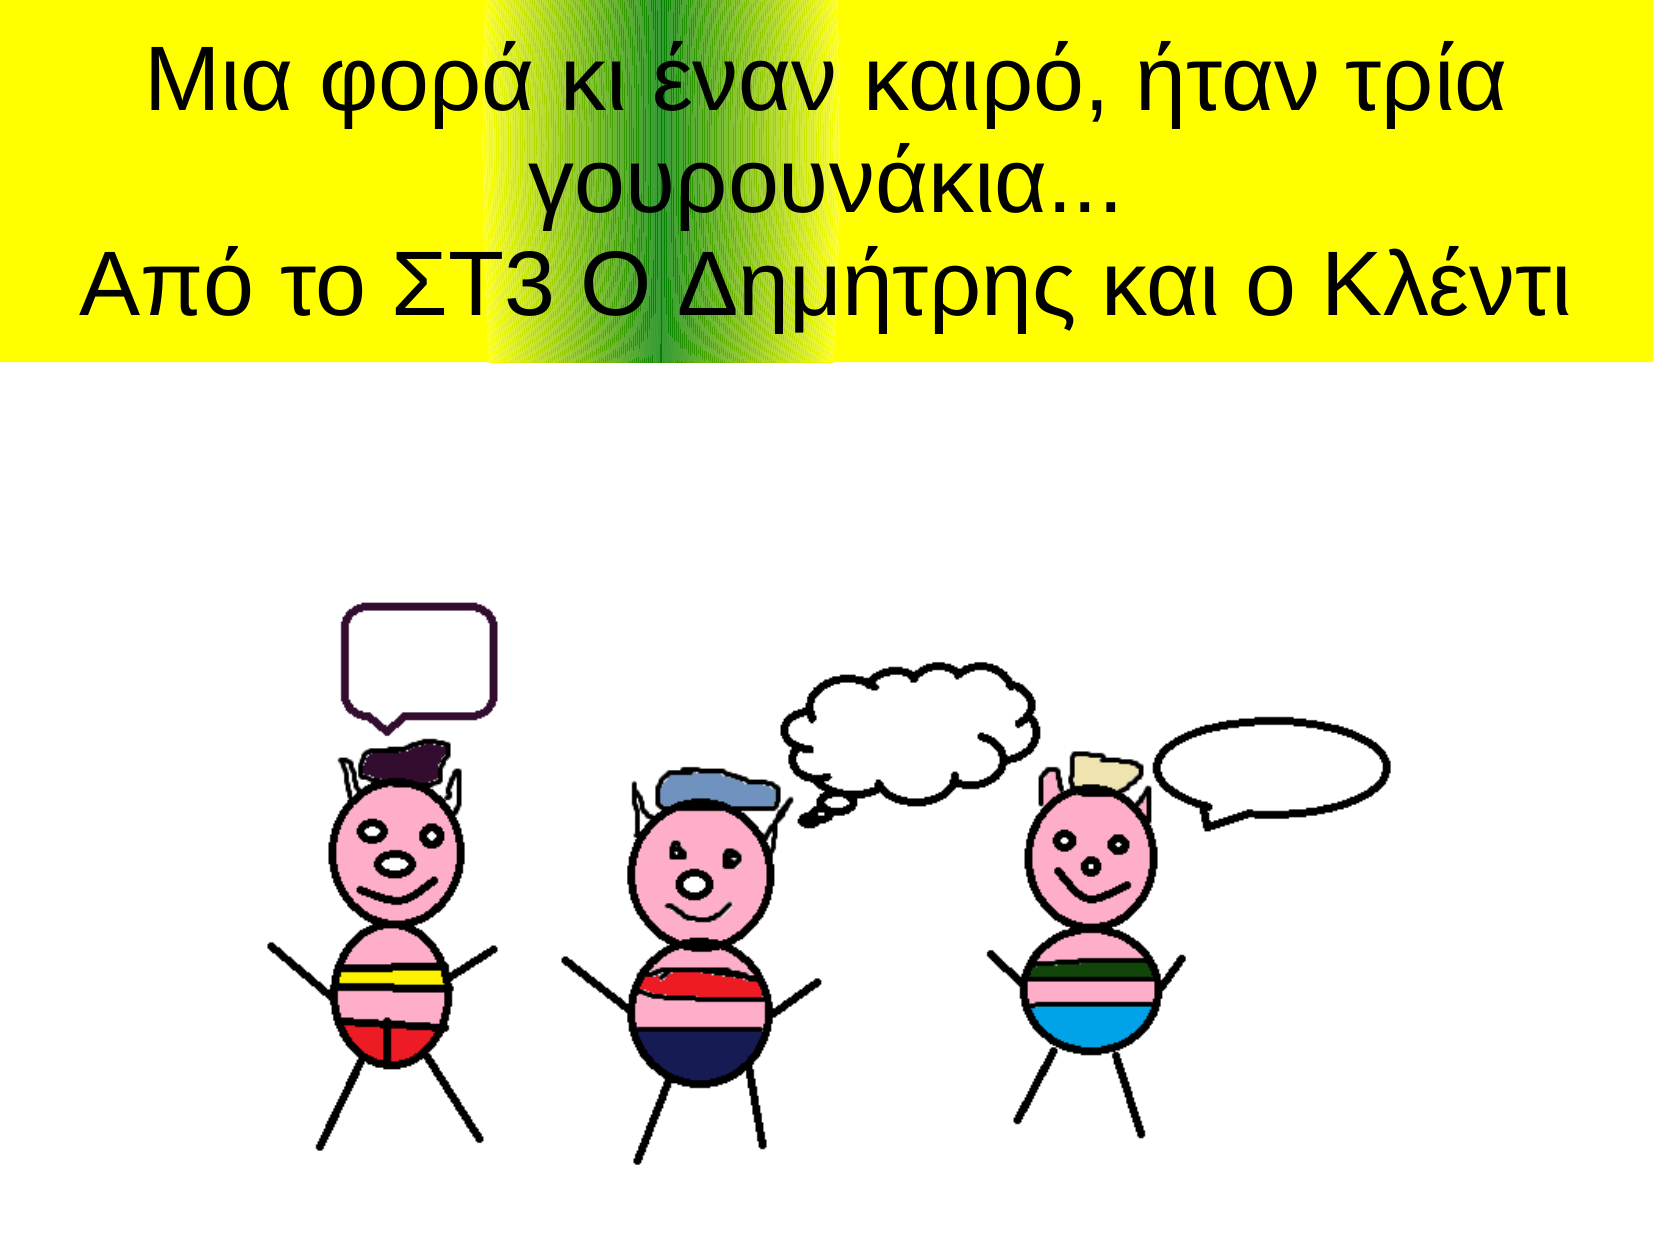

# Μια φορά κι έναν καιρό, ήταν τρία γουρουνάκια... Από το ΣΤ3 O Δημήτρης και ο Κλέντι